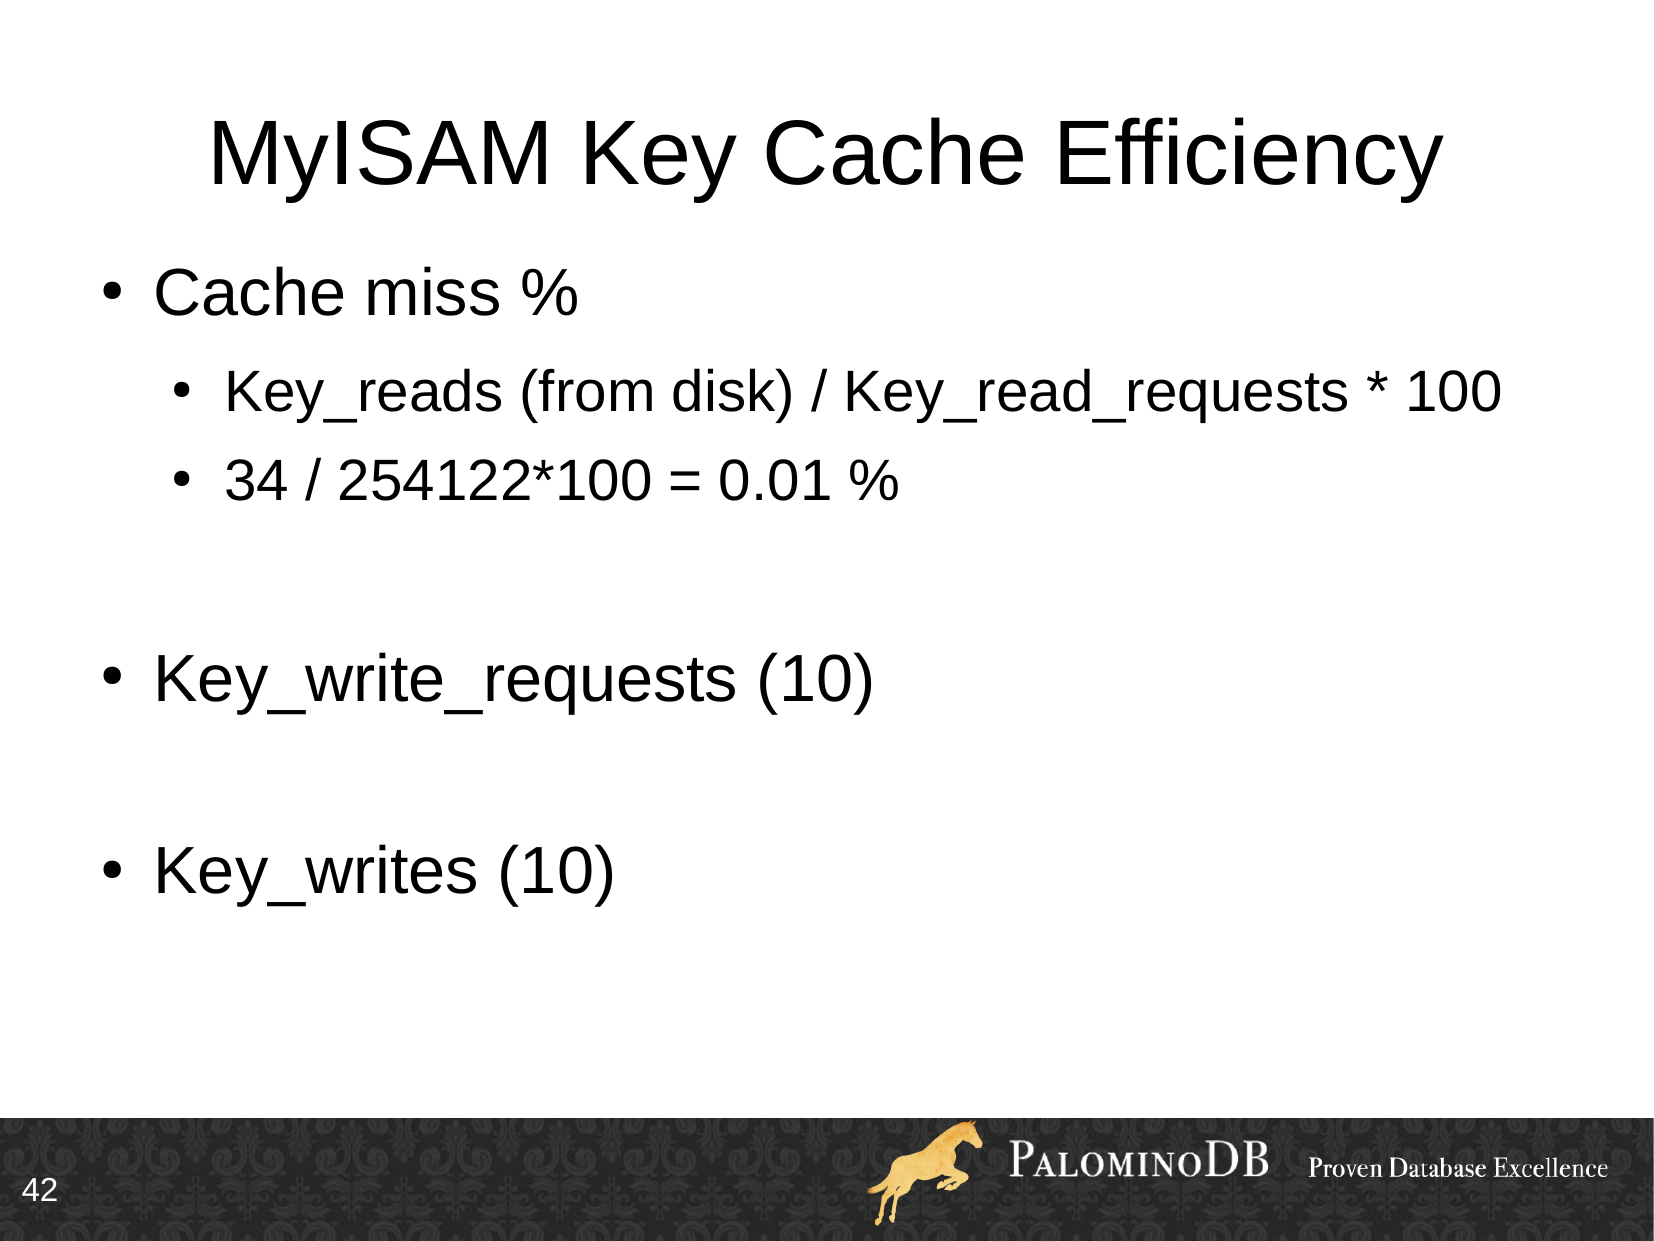

# MyISAM Key Cache Efficiency
Cache miss %
Key_reads (from disk) / Key_read_requests * 100
34 / 254122*100 = 0.01 %
Key_write_requests (10)
Key_writes (10)